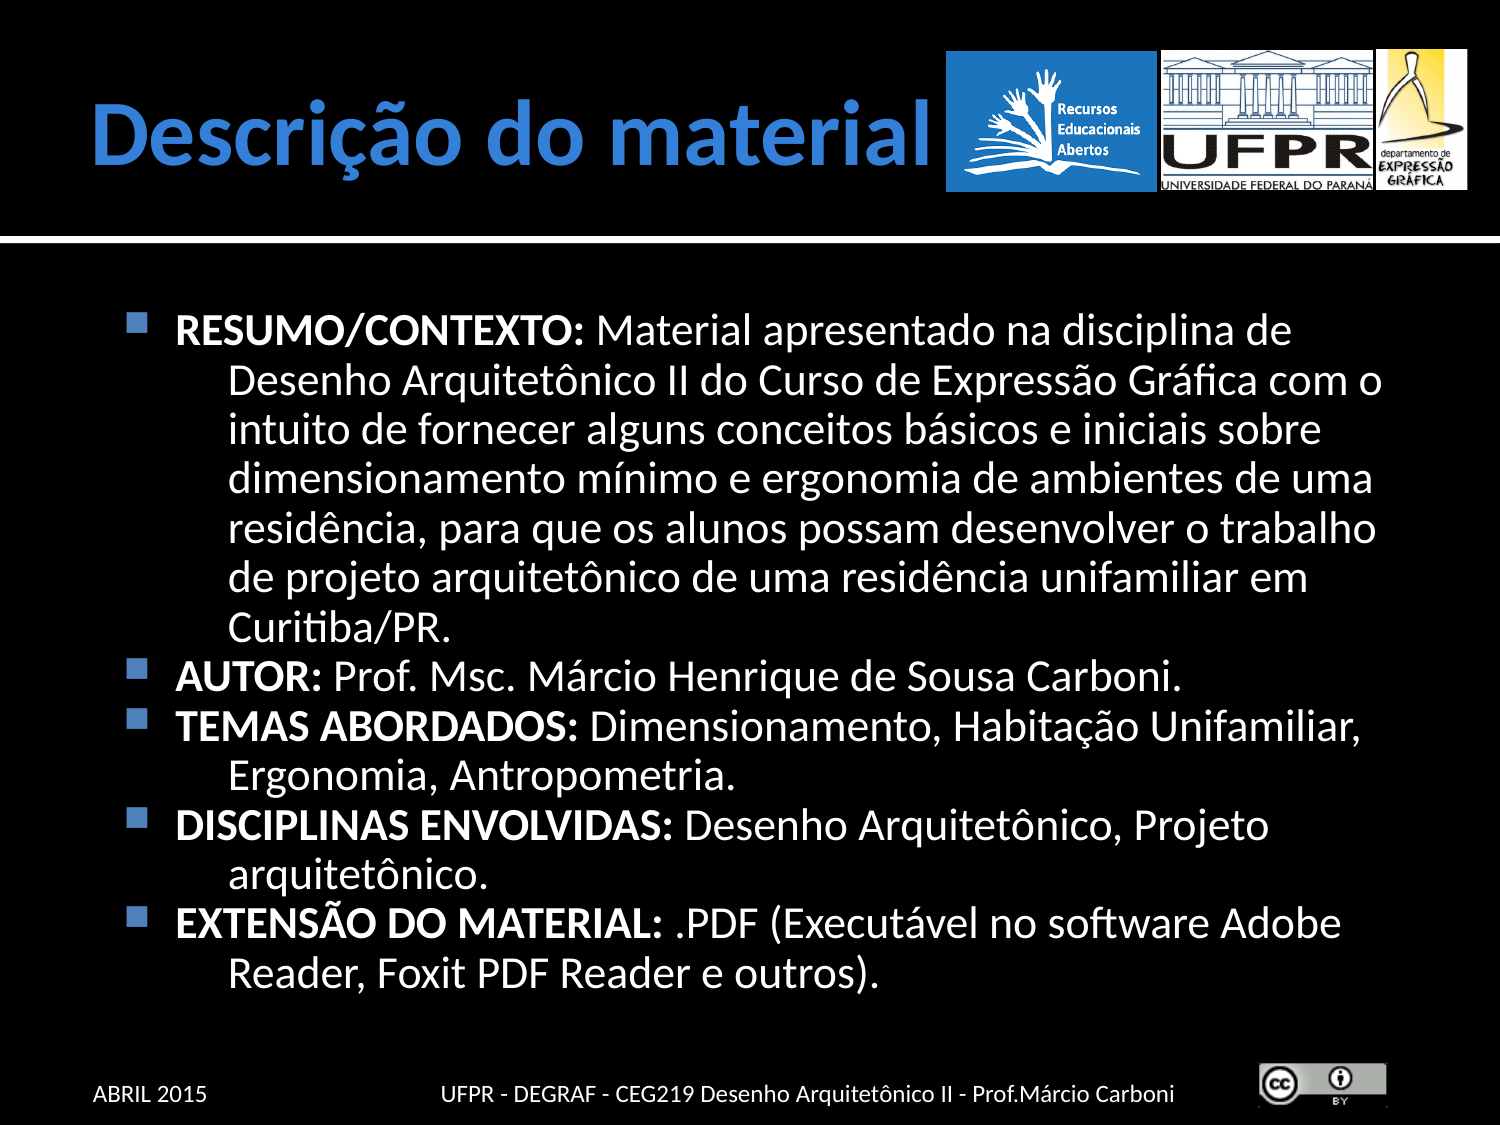

# Descrição do material
RESUMO/CONTEXTO: Material apresentado na disciplina de Desenho Arquitetônico II do Curso de Expressão Gráfica com o intuito de fornecer alguns conceitos básicos e iniciais sobre dimensionamento mínimo e ergonomia de ambientes de uma residência, para que os alunos possam desenvolver o trabalho de projeto arquitetônico de uma residência unifamiliar em Curitiba/PR.
AUTOR: Prof. Msc. Márcio Henrique de Sousa Carboni.
TEMAS ABORDADOS: Dimensionamento, Habitação Unifamiliar, Ergonomia, Antropometria.
DISCIPLINAS ENVOLVIDAS: Desenho Arquitetônico, Projeto arquitetônico.
EXTENSÃO DO MATERIAL: .PDF (Executável no software Adobe Reader, Foxit PDF Reader e outros).
ABRIL 2015
UFPR - DEGRAF - CEG219 Desenho Arquitetônico II - Prof.Márcio Carboni
2